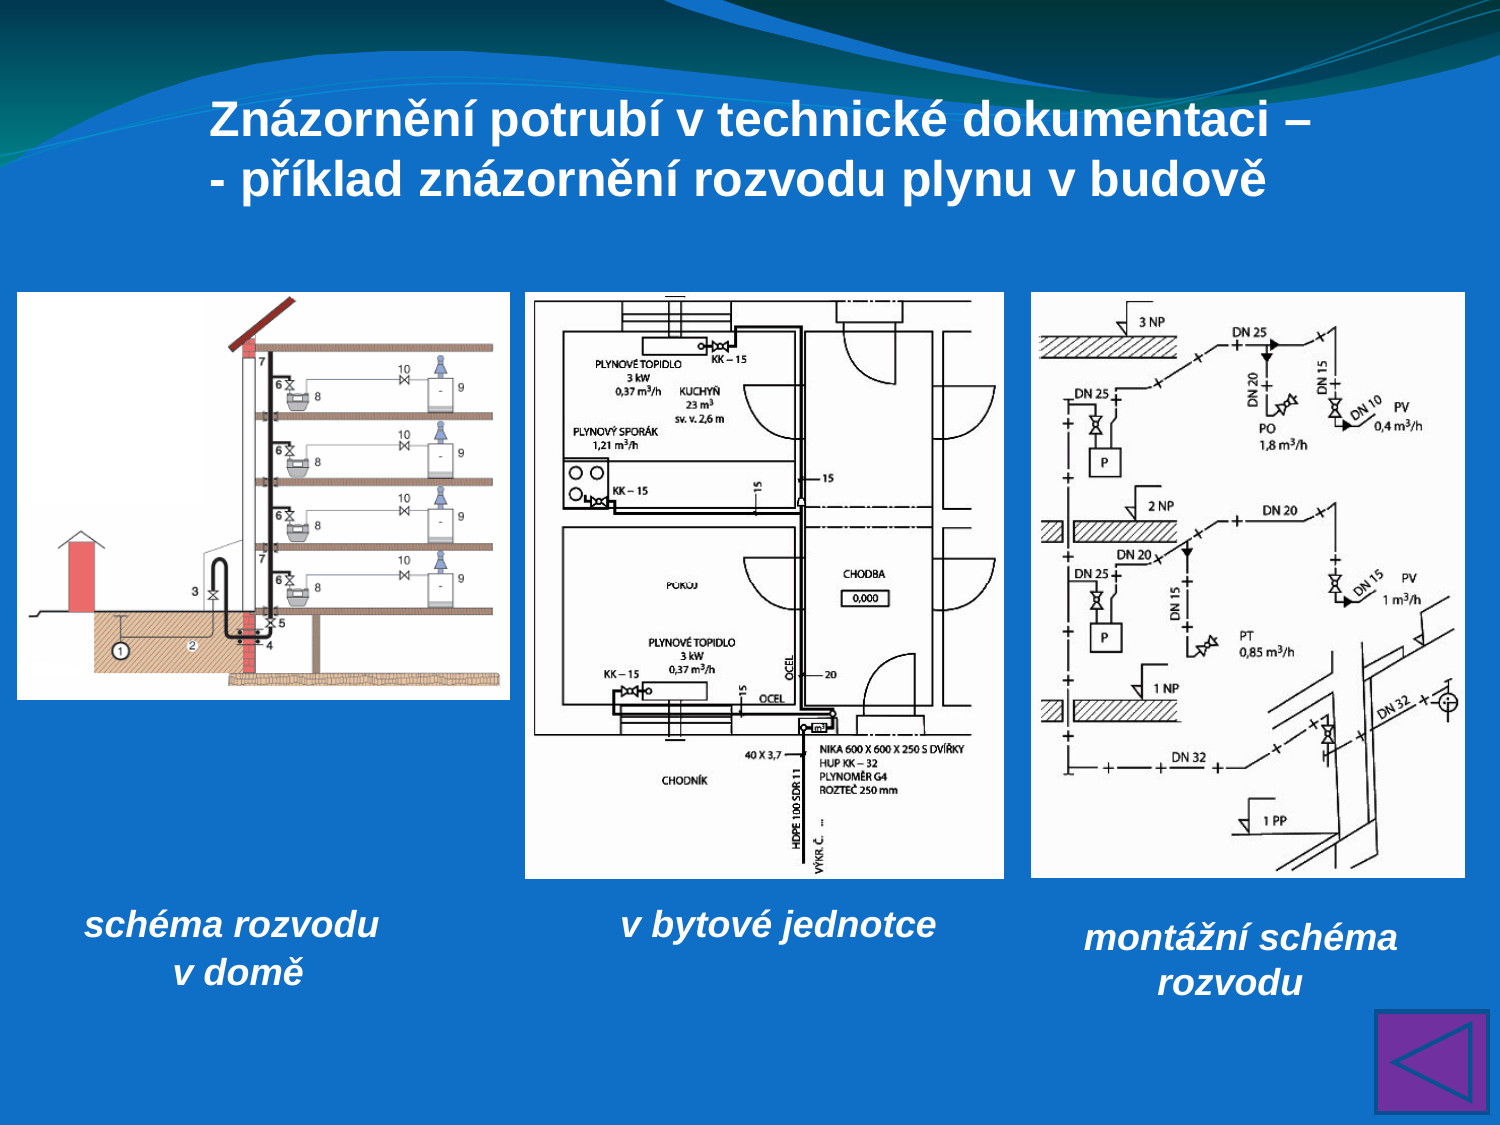

Znázornění potrubí v technické dokumentaci –
- příklad znázornění rozvodu plynu v budově
 schéma rozvodu v bytové jednotce
 v domě
montážní schéma
 rozvodu